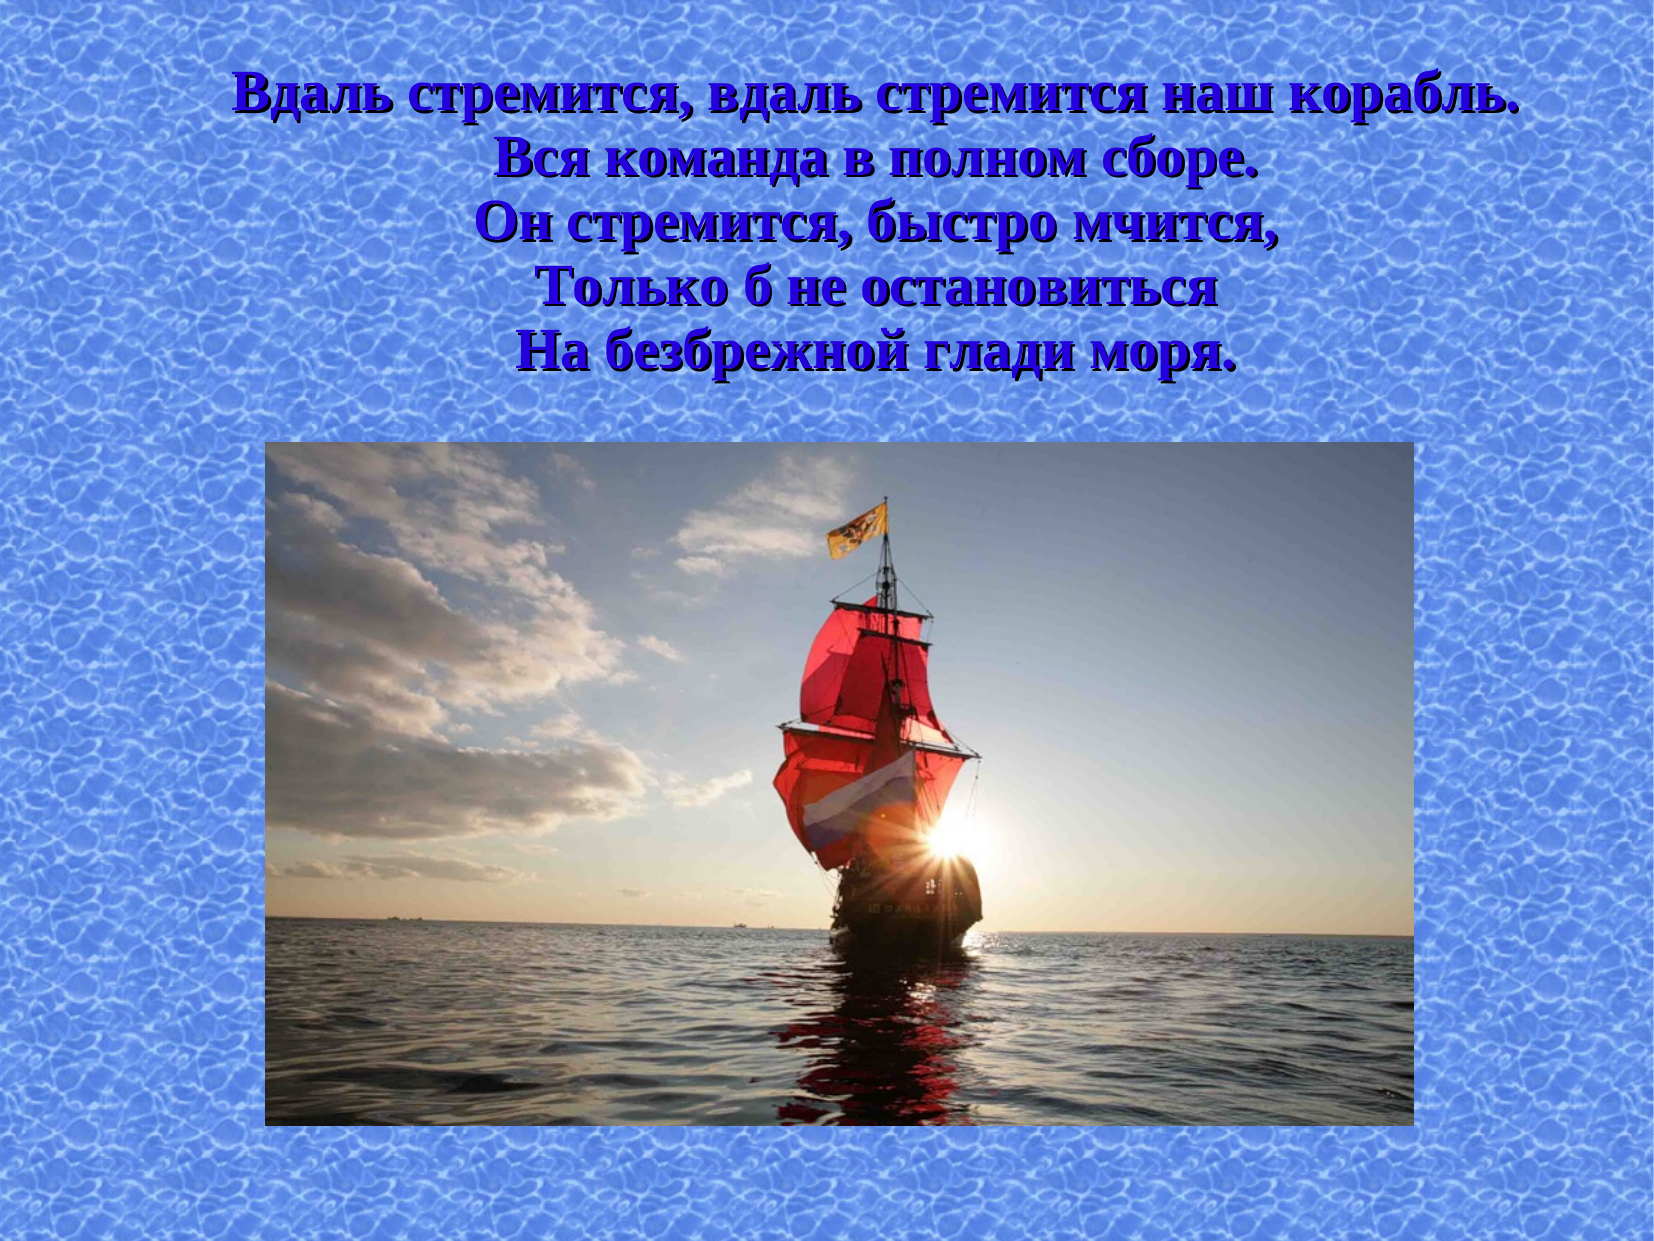

# Вдаль стремится, вдаль стремится наш корабль. Вся команда в полном сборе. Он стремится, быстро мчится, Только б не остановиться На безбрежной глади моря.